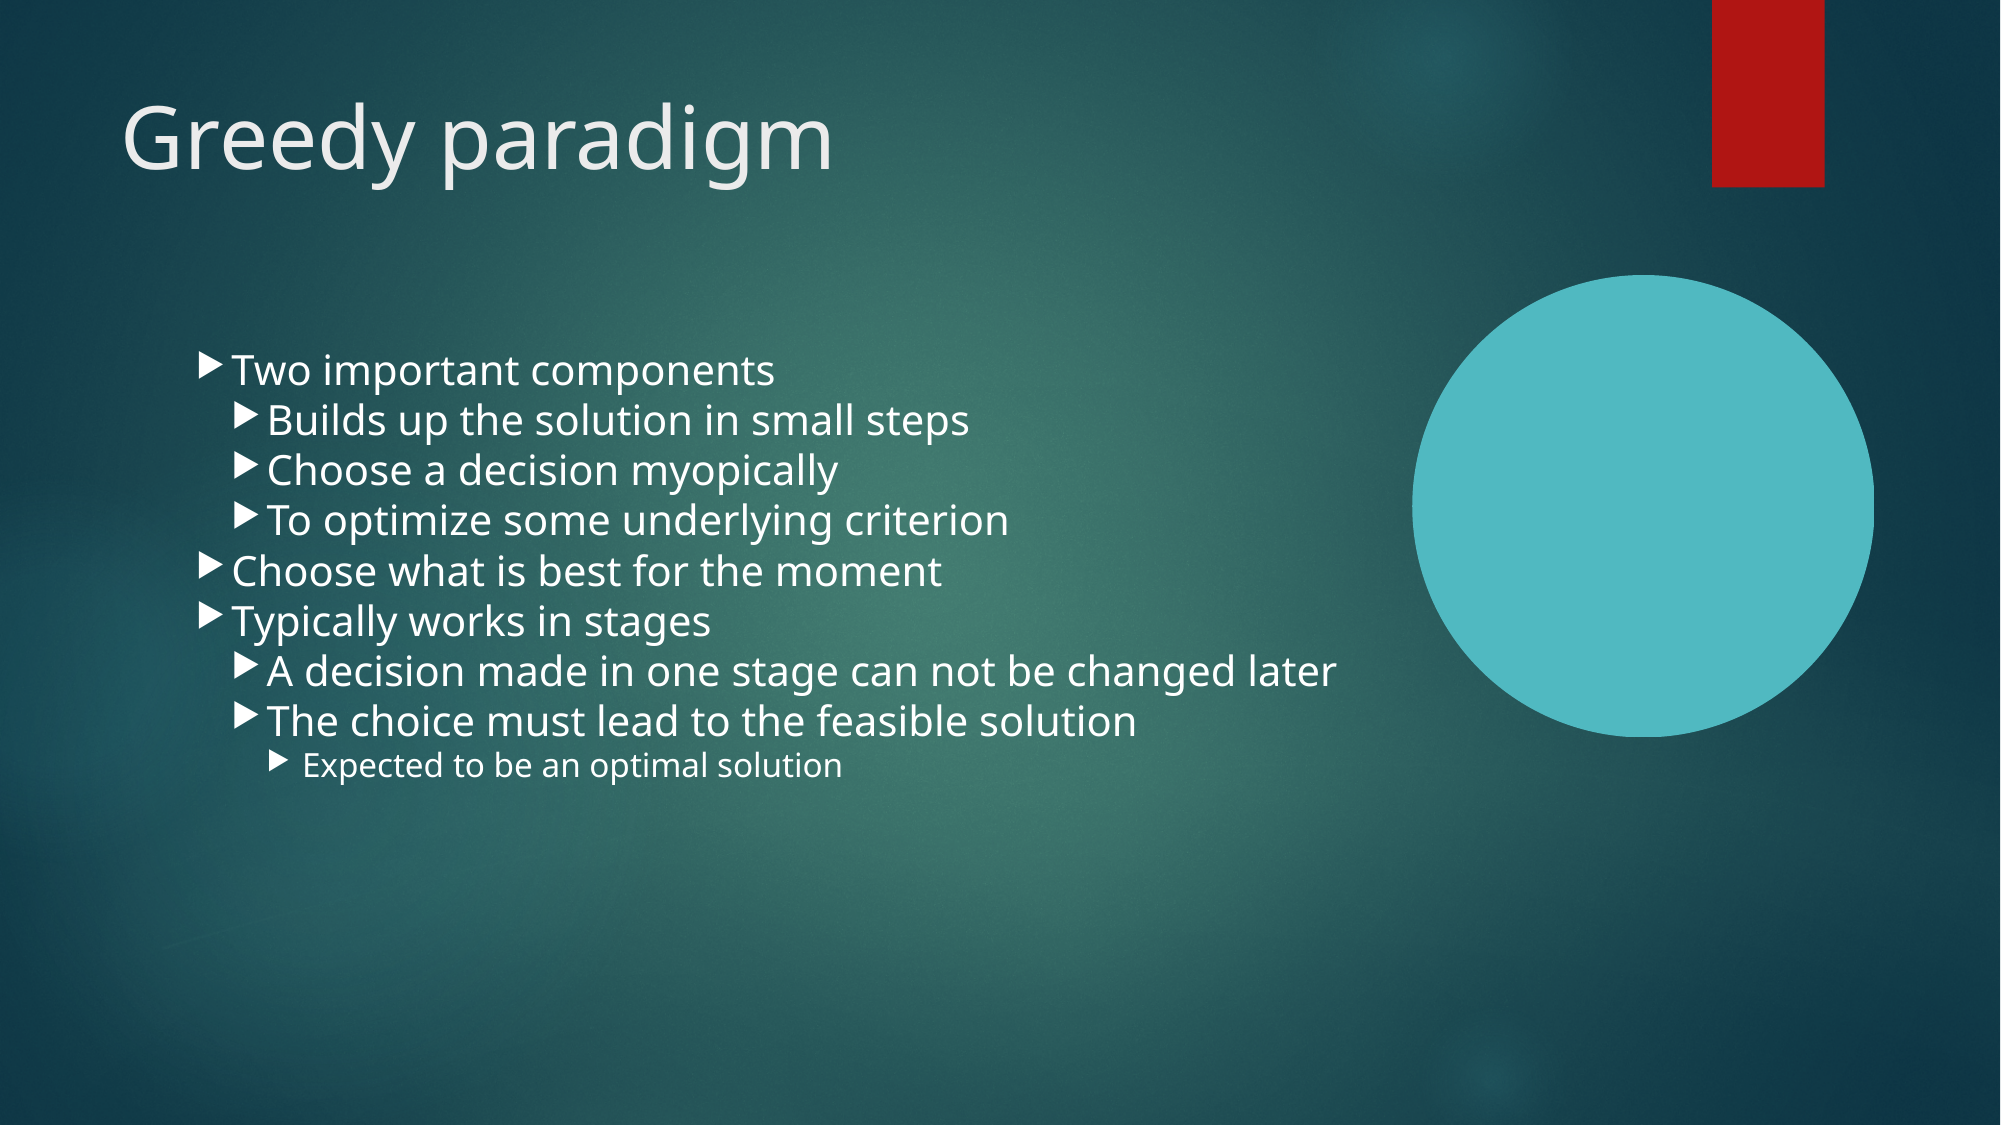

Greedy paradigm
Two important components
Builds up the solution in small steps
Choose a decision myopically
To optimize some underlying criterion
Choose what is best for the moment
Typically works in stages
A decision made in one stage can not be changed later
The choice must lead to the feasible solution
Expected to be an optimal solution